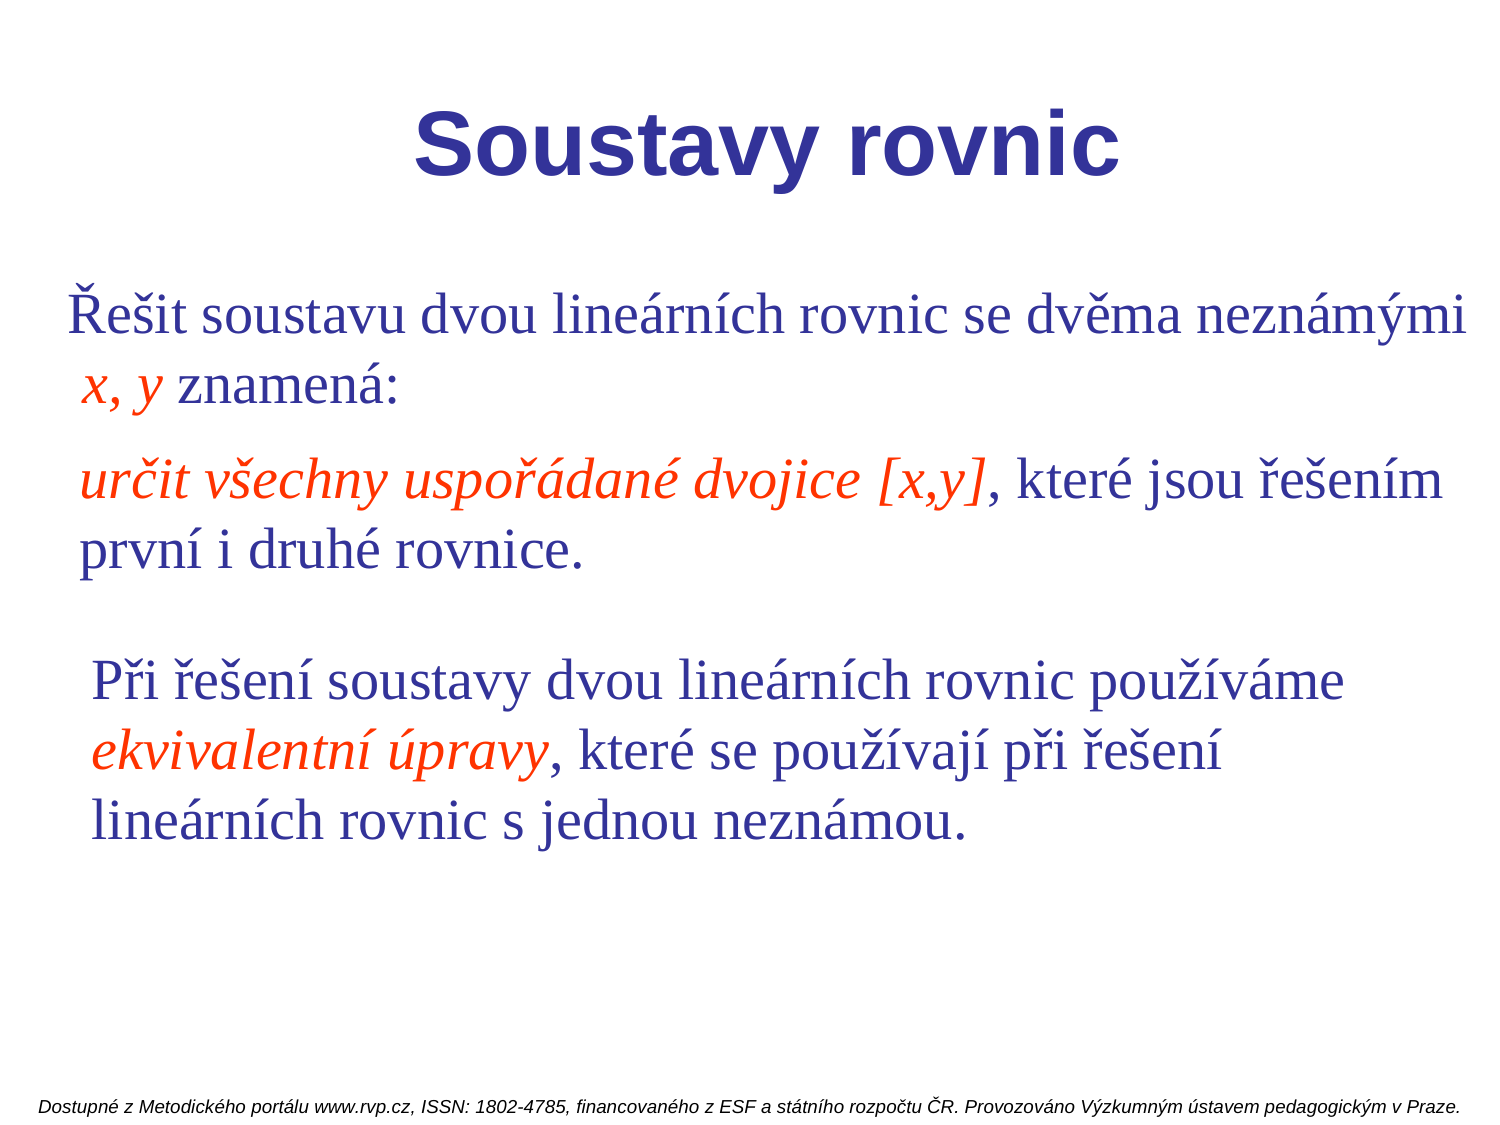

# Soustavy rovnic
Řešit soustavu dvou lineárních rovnic se dvěma neznámými x, y znamená:
určit všechny uspořádané dvojice [x,y], které jsou řešením první i druhé rovnice.
Při řešení soustavy dvou lineárních rovnic používáme ekvivalentní úpravy, které se používají při řešení lineárních rovnic s jednou neznámou.
Dostupné z Metodického portálu www.rvp.cz, ISSN: 1802-4785, financovaného z ESF a státního rozpočtu ČR. Provozováno Výzkumným ústavem pedagogickým v Praze.